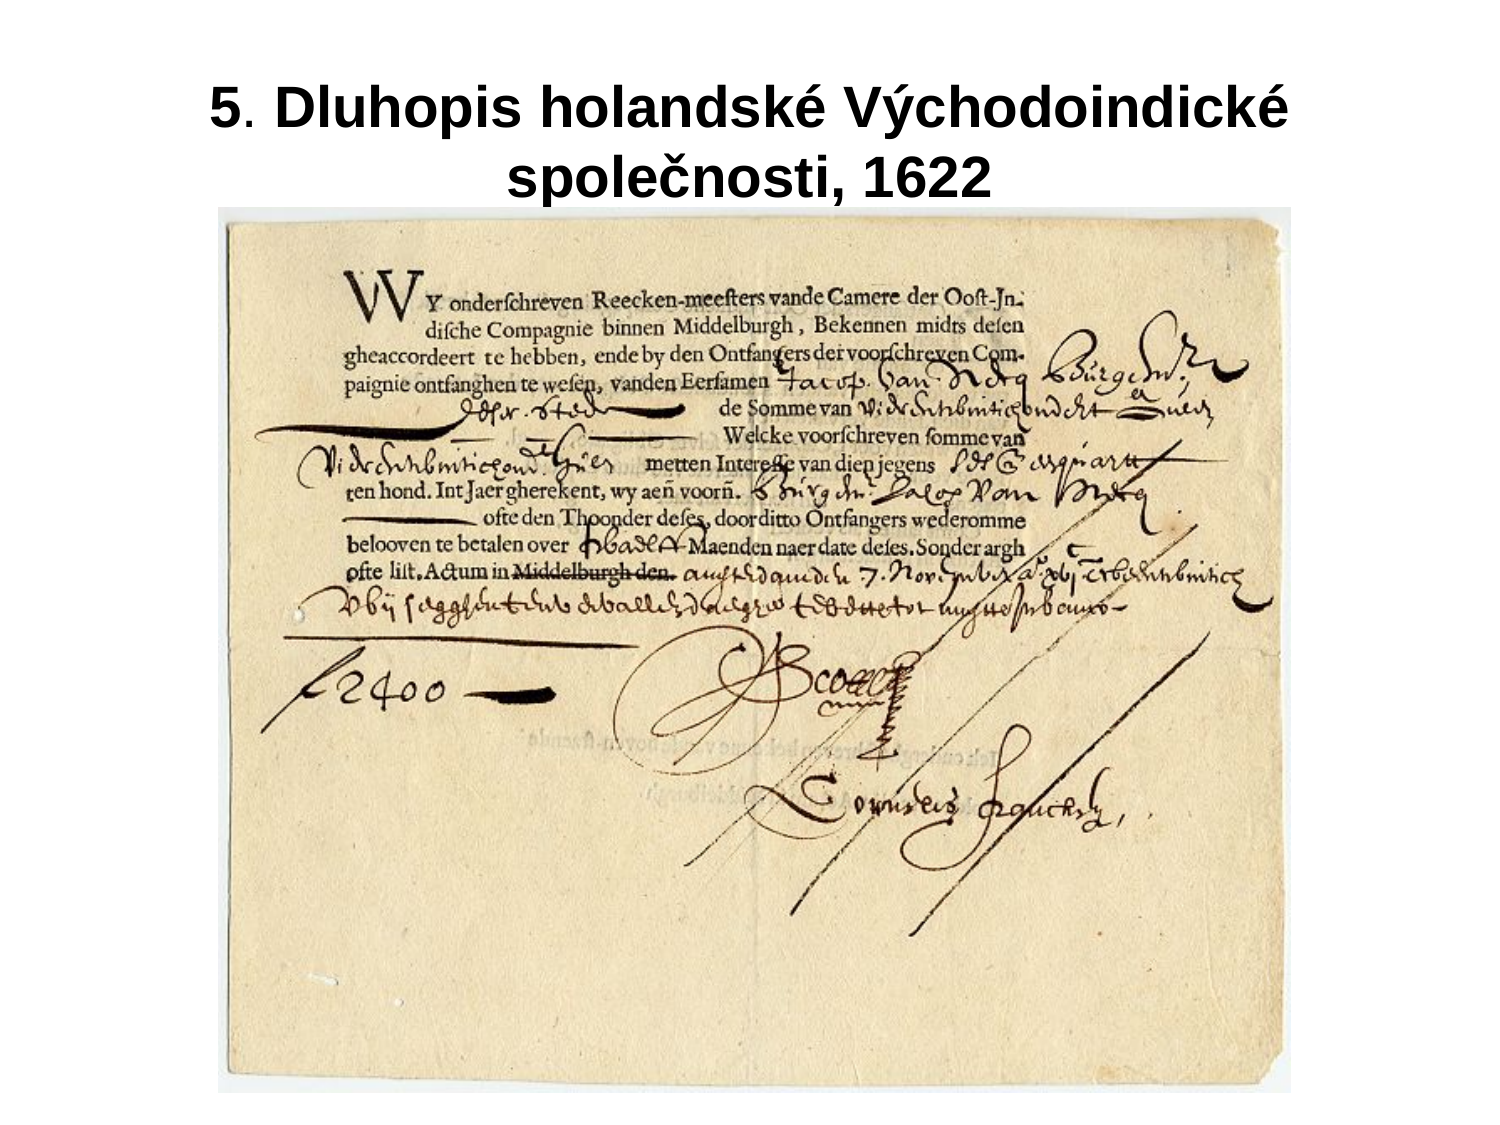

# 5. Dluhopis holandské Východoindické společnosti, 1622